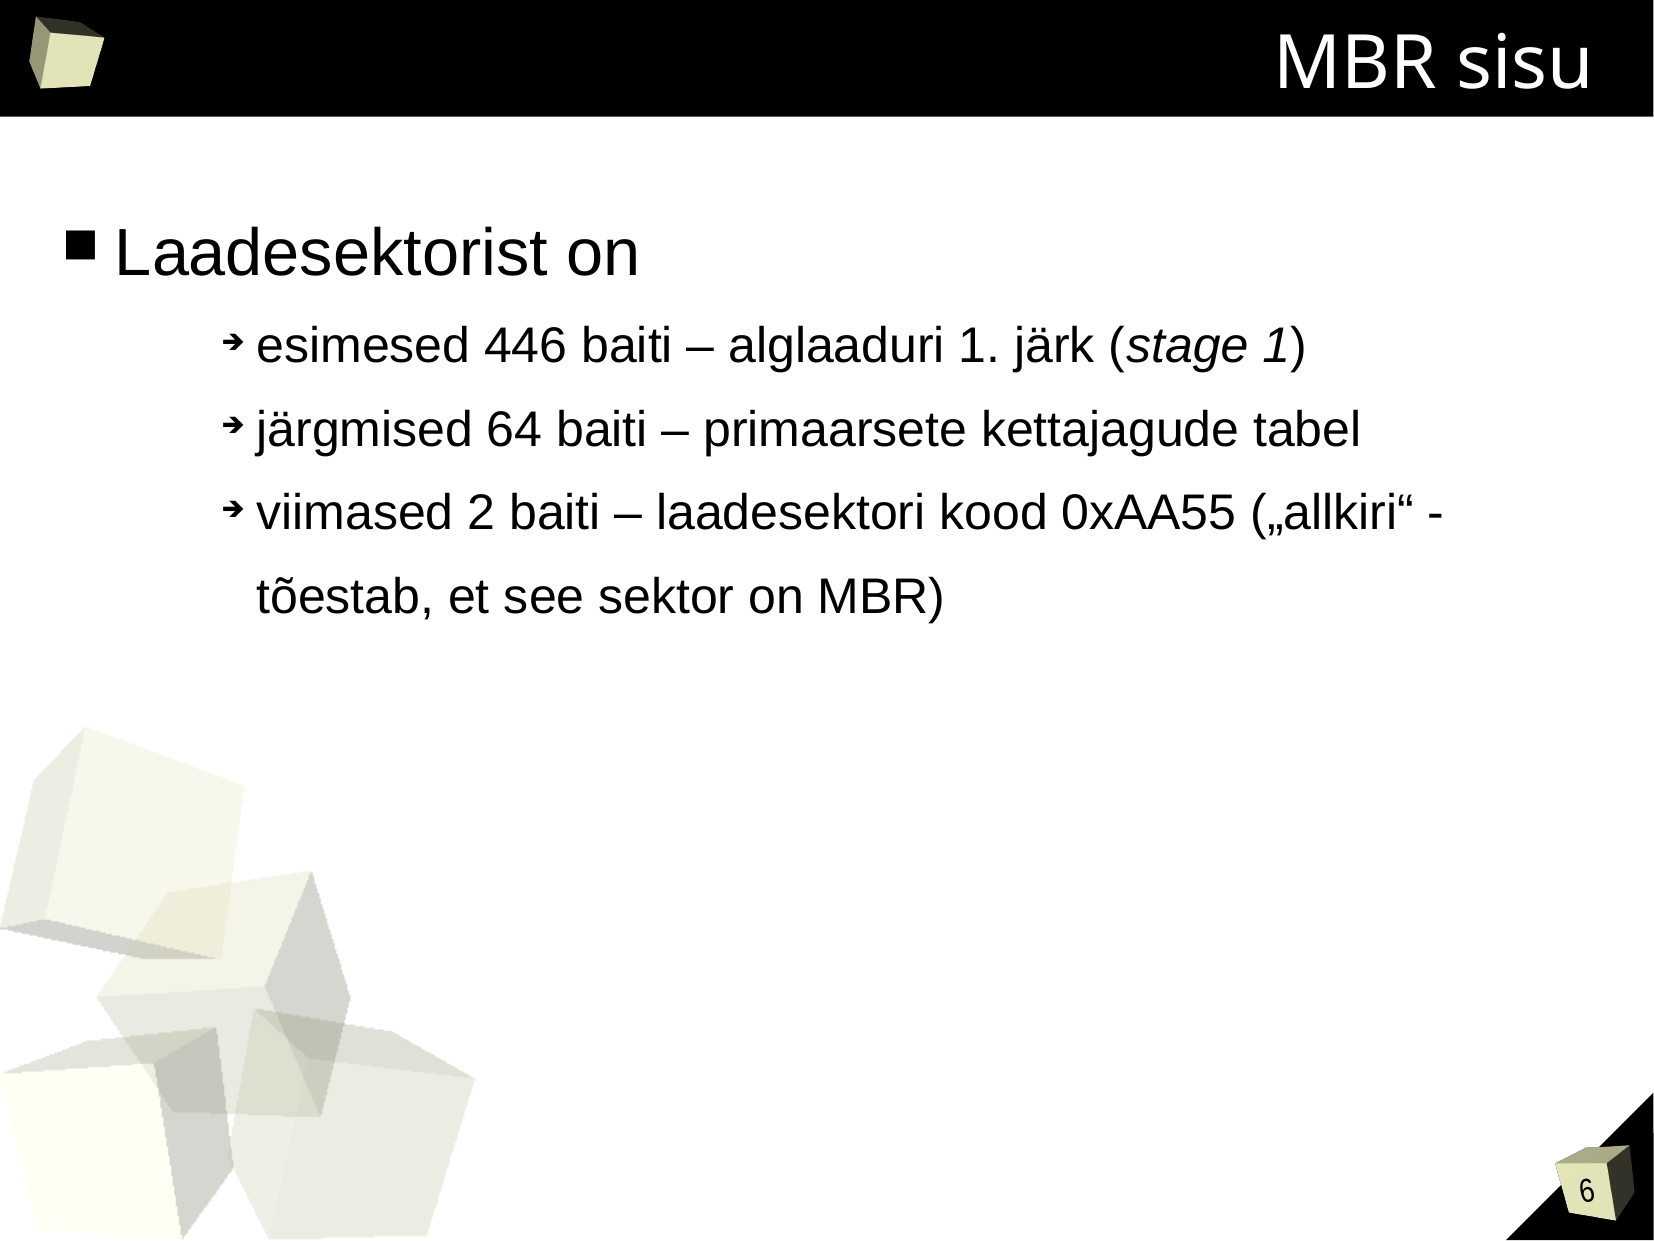

# MBR sisu
Laadesektorist on
esimesed 446 baiti – alglaaduri 1. järk (stage 1)
järgmised 64 baiti – primaarsete kettajagude tabel
viimased 2 baiti – laadesektori kood 0xAA55 („allkiri“ - tõestab, et see sektor on MBR)